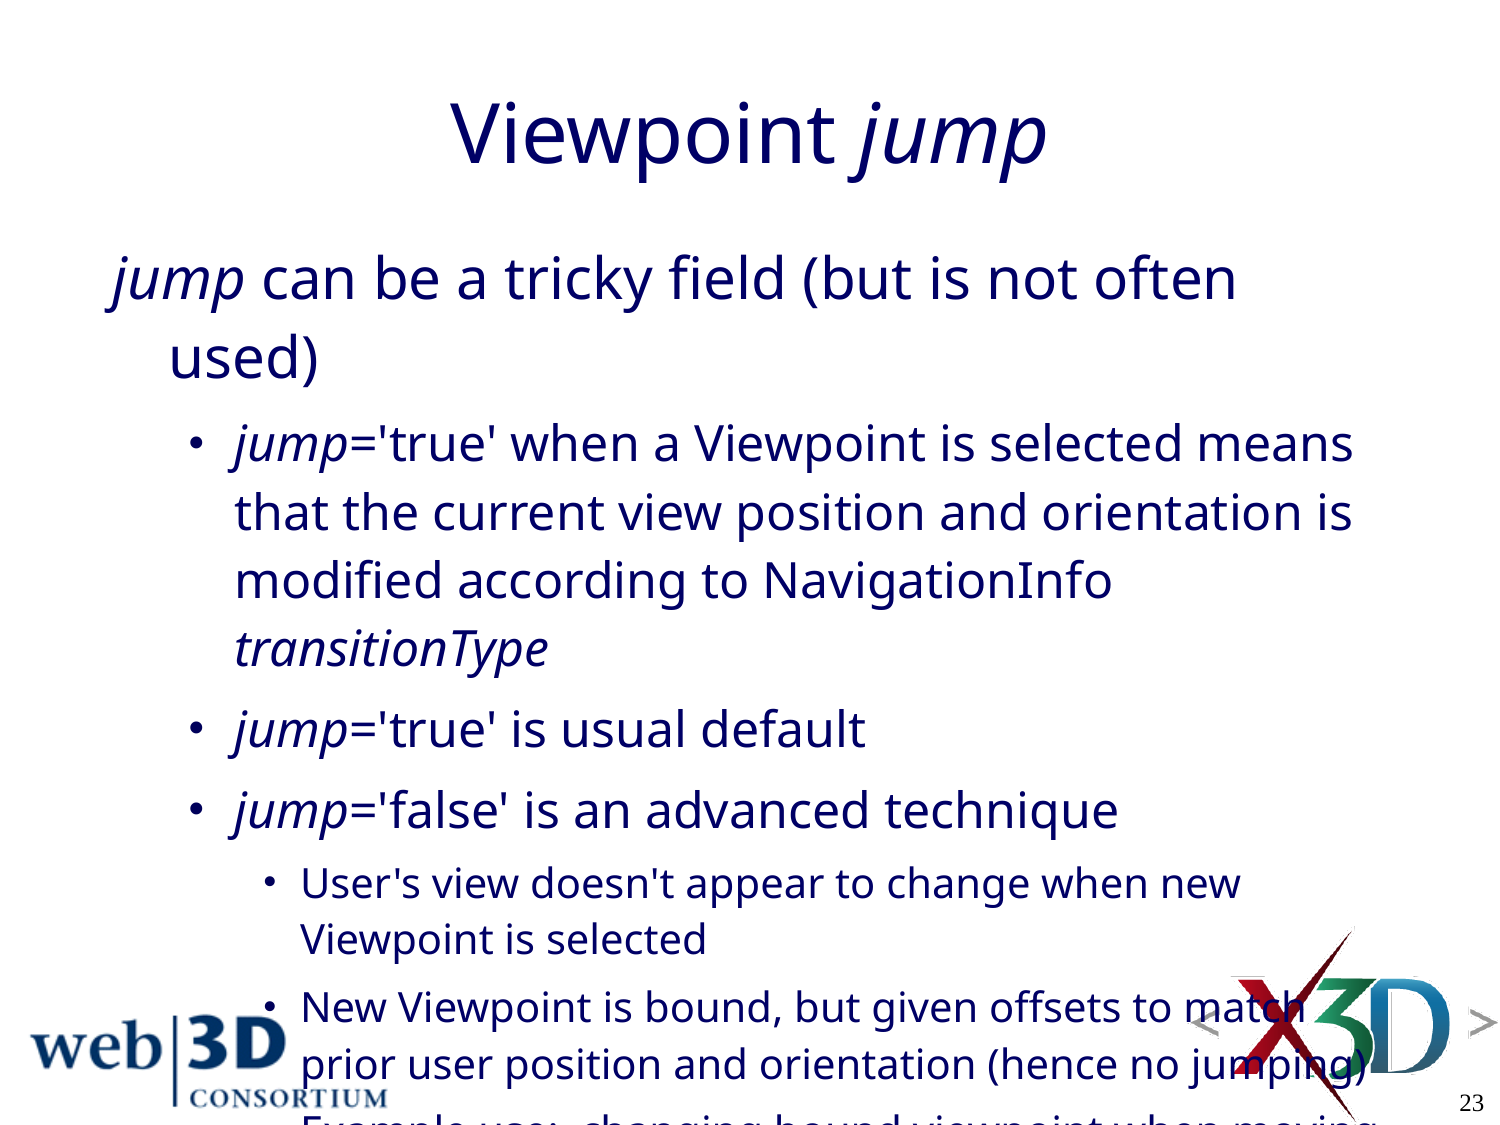

# Viewpoint jump
jump can be a tricky field (but is not often used)
jump='true' when a Viewpoint is selected means that the current view position and orientation is modified according to NavigationInfo transitionType
jump='true' is usual default
jump='false' is an advanced technique
User's view doesn't appear to change when new Viewpoint is selected
New Viewpoint is bound, but given offsets to match prior user position and orientation (hence no jumping)
Example use: changing bound viewpoint when moving from one floor into an elevator, then to another floor